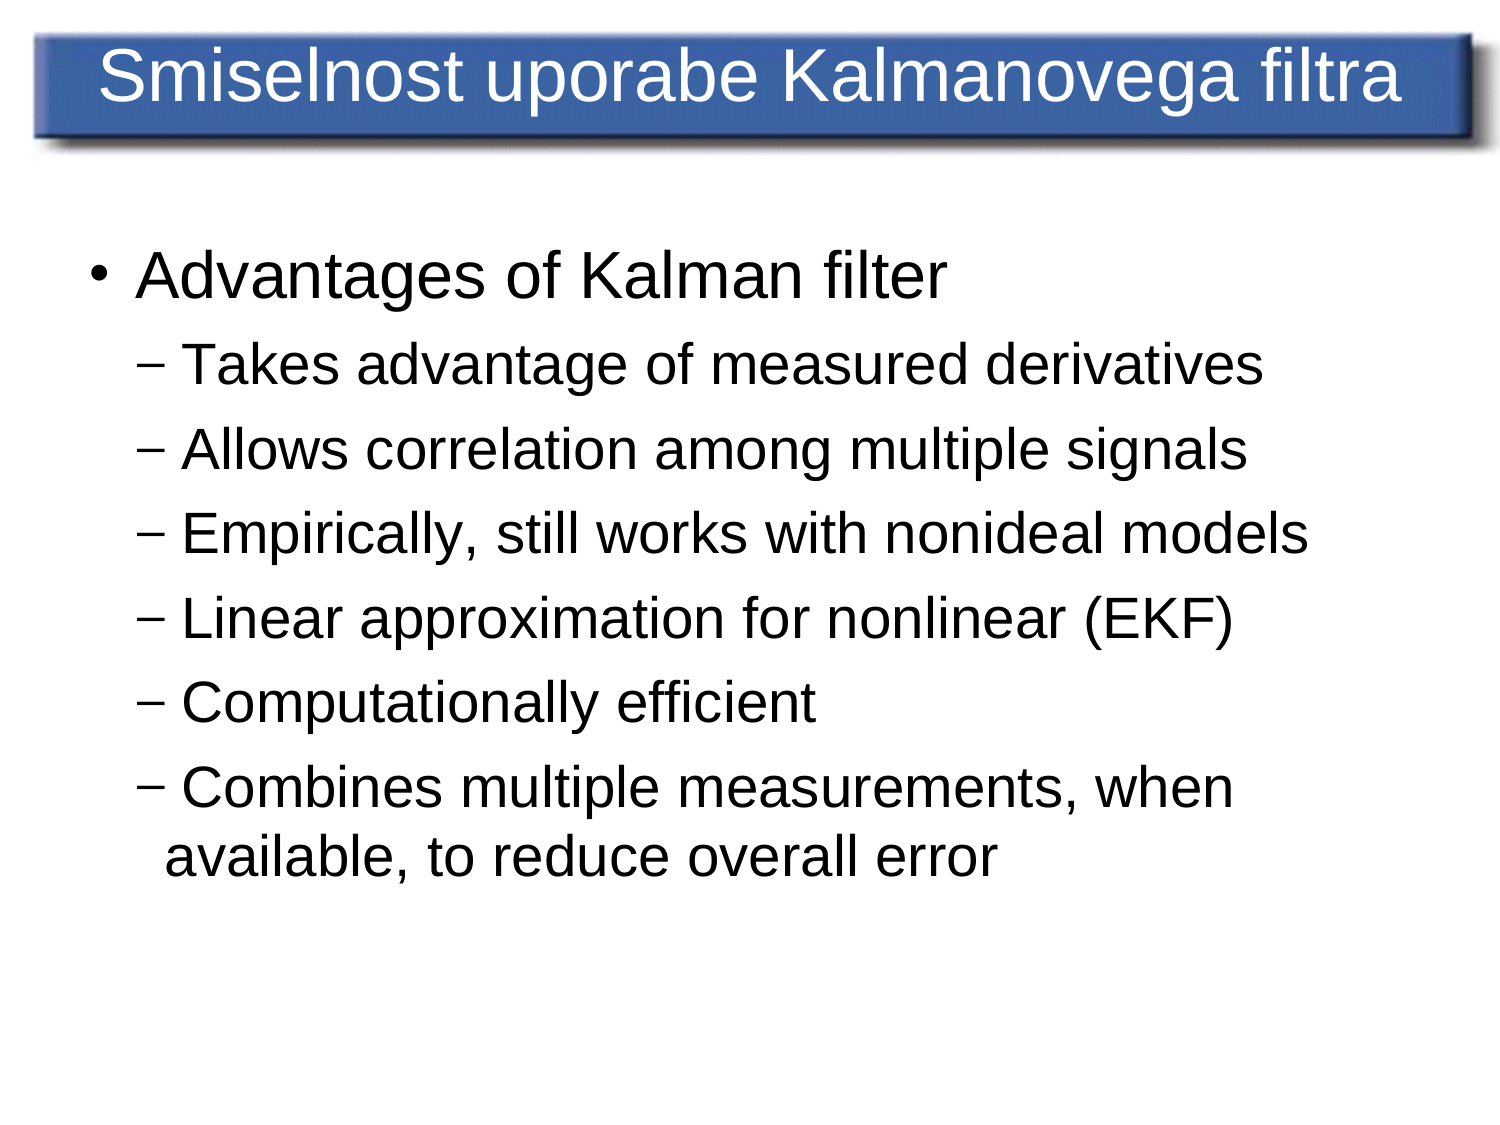

# Smiselnost uporabe Kalmanovega filtra
 Advantages of Kalman filter
 Takes advantage of measured derivatives
 Allows correlation among multiple signals
 Empirically, still works with nonideal models
 Linear approximation for nonlinear (EKF)
 Computationally efficient
 Combines multiple measurements, when available, to reduce overall error